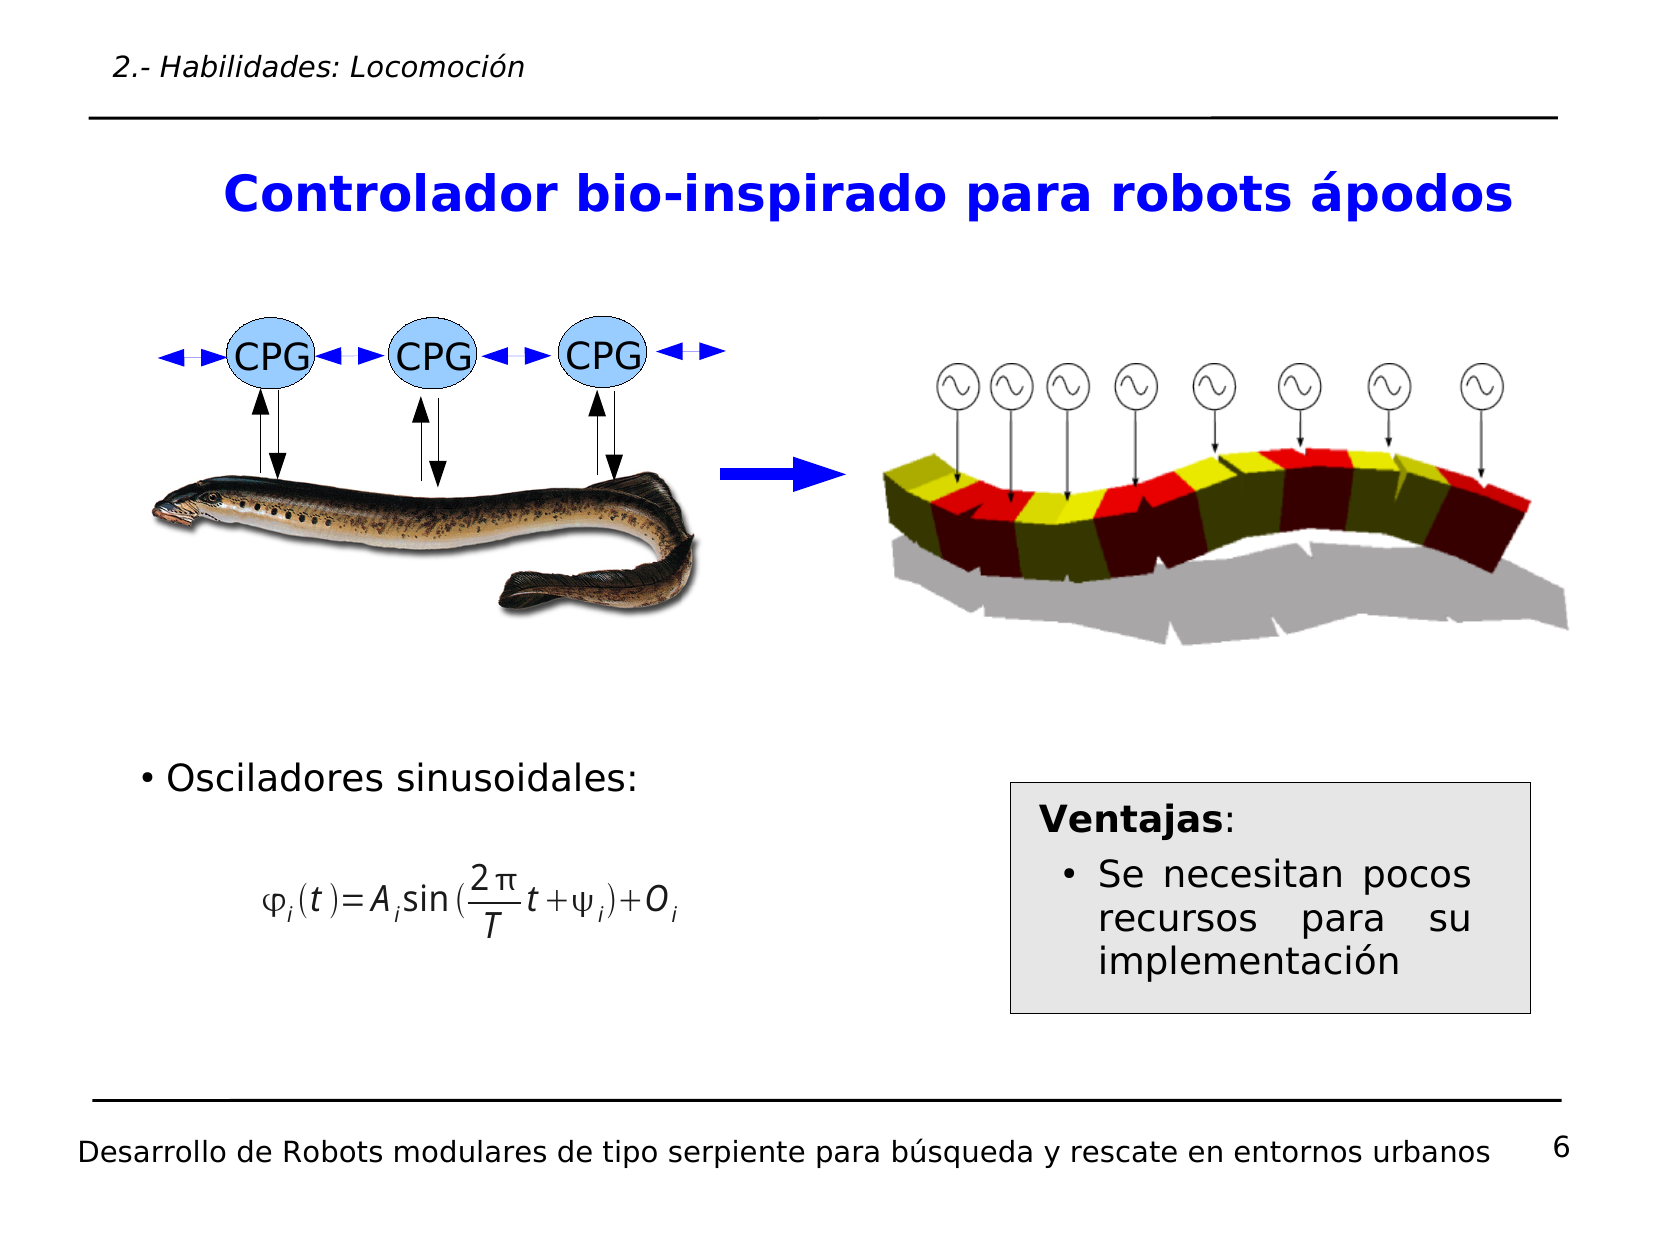

2.- Habilidades: Locomoción
Controlador bio-inspirado para robots ápodos
CPG
CPG
CPG
 Osciladores sinusoidales:
 Ventajas:
Se necesitan pocos recursos para su implementación
Desarrollo de Robots modulares de tipo serpiente para búsqueda y rescate en entornos urbanos
6